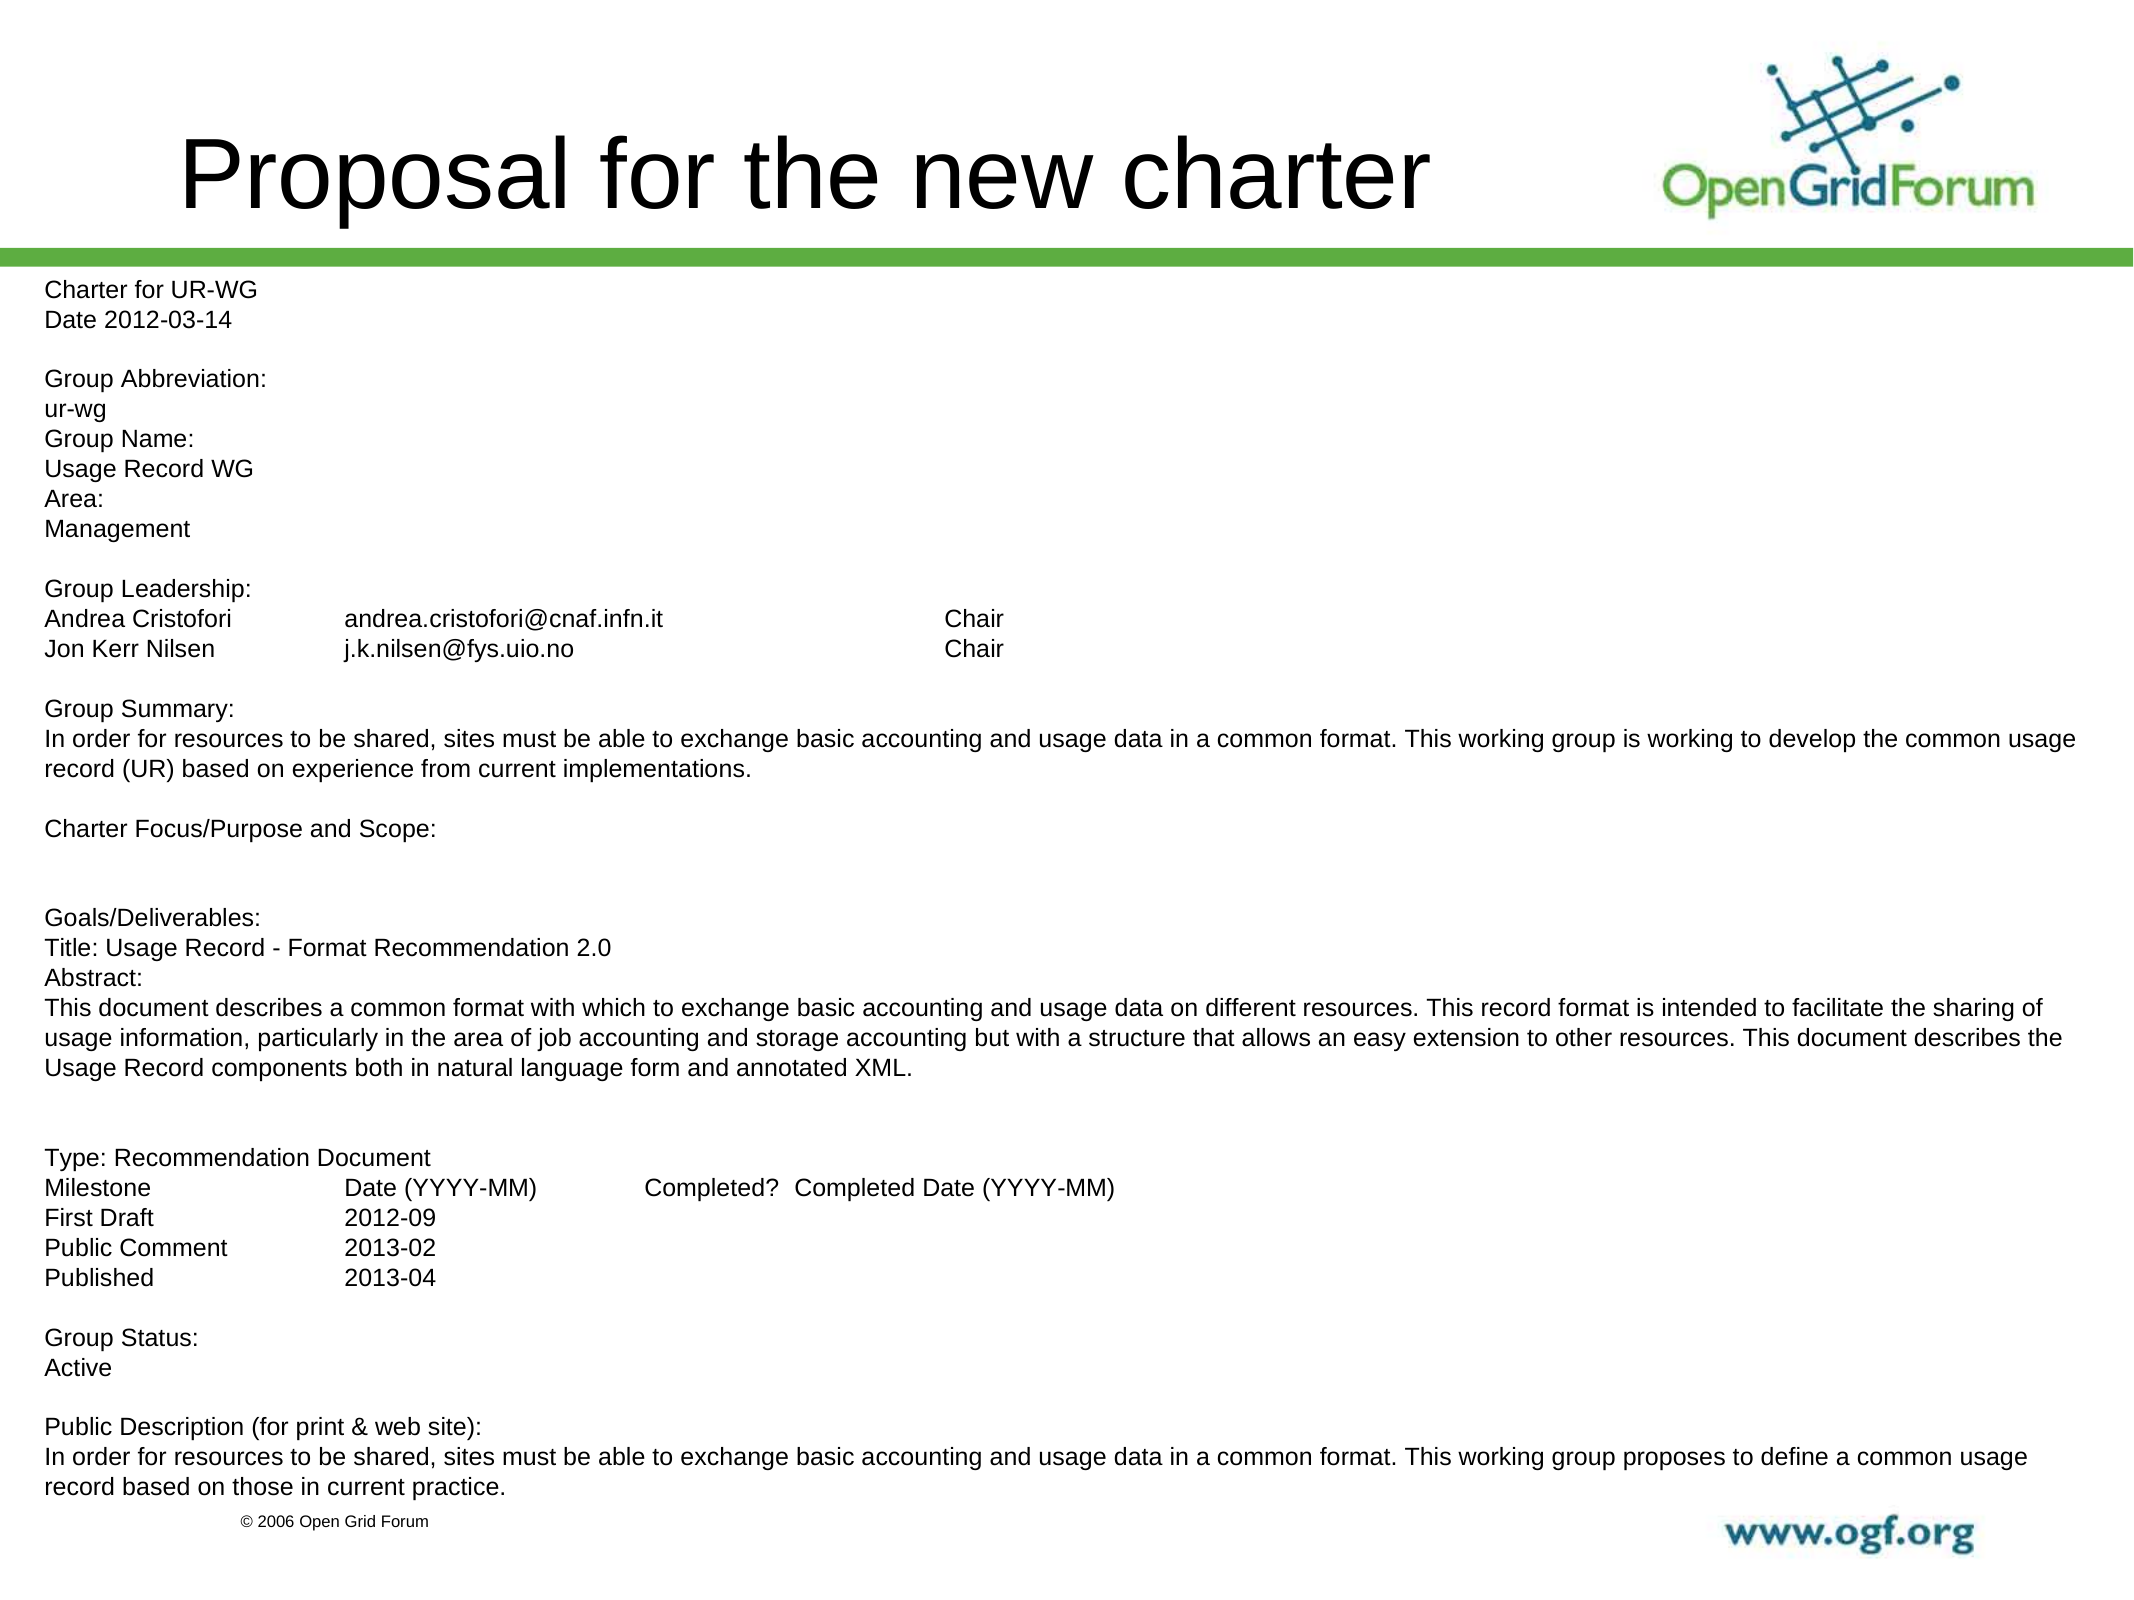

# Proposal for the new charter
Charter for UR-WG
Date 2012-03-14
Group Abbreviation:
ur-wg
Group Name:
Usage Record WG
Area:
Management
Group Leadership:
Andrea Cristofori	andrea.cristofori@cnaf.infn.it		Chair
Jon Kerr Nilsen	j.k.nilsen@fys.uio.no			Chair
Group Summary:
In order for resources to be shared, sites must be able to exchange basic accounting and usage data in a common format. This working group is working to develop the common usage record (UR) based on experience from current implementations.
Charter Focus/Purpose and Scope:
Goals/Deliverables:
Title: Usage Record - Format Recommendation 2.0
Abstract:
This document describes a common format with which to exchange basic accounting and usage data on different resources. This record format is intended to facilitate the sharing of usage information, particularly in the area of job accounting and storage accounting but with a structure that allows an easy extension to other resources. This document describes the Usage Record components both in natural language form and annotated XML.
Type: Recommendation Document
Milestone		Date (YYYY-MM)	Completed?	Completed Date (YYYY-MM)
First Draft 		2012-09
Public Comment 	2013-02
Published 		2013-04
Group Status:
Active
Public Description (for print & web site):
In order for resources to be shared, sites must be able to exchange basic accounting and usage data in a common format. This working group proposes to define a common usage record based on those in current practice.
© 2006 Open Grid Forum